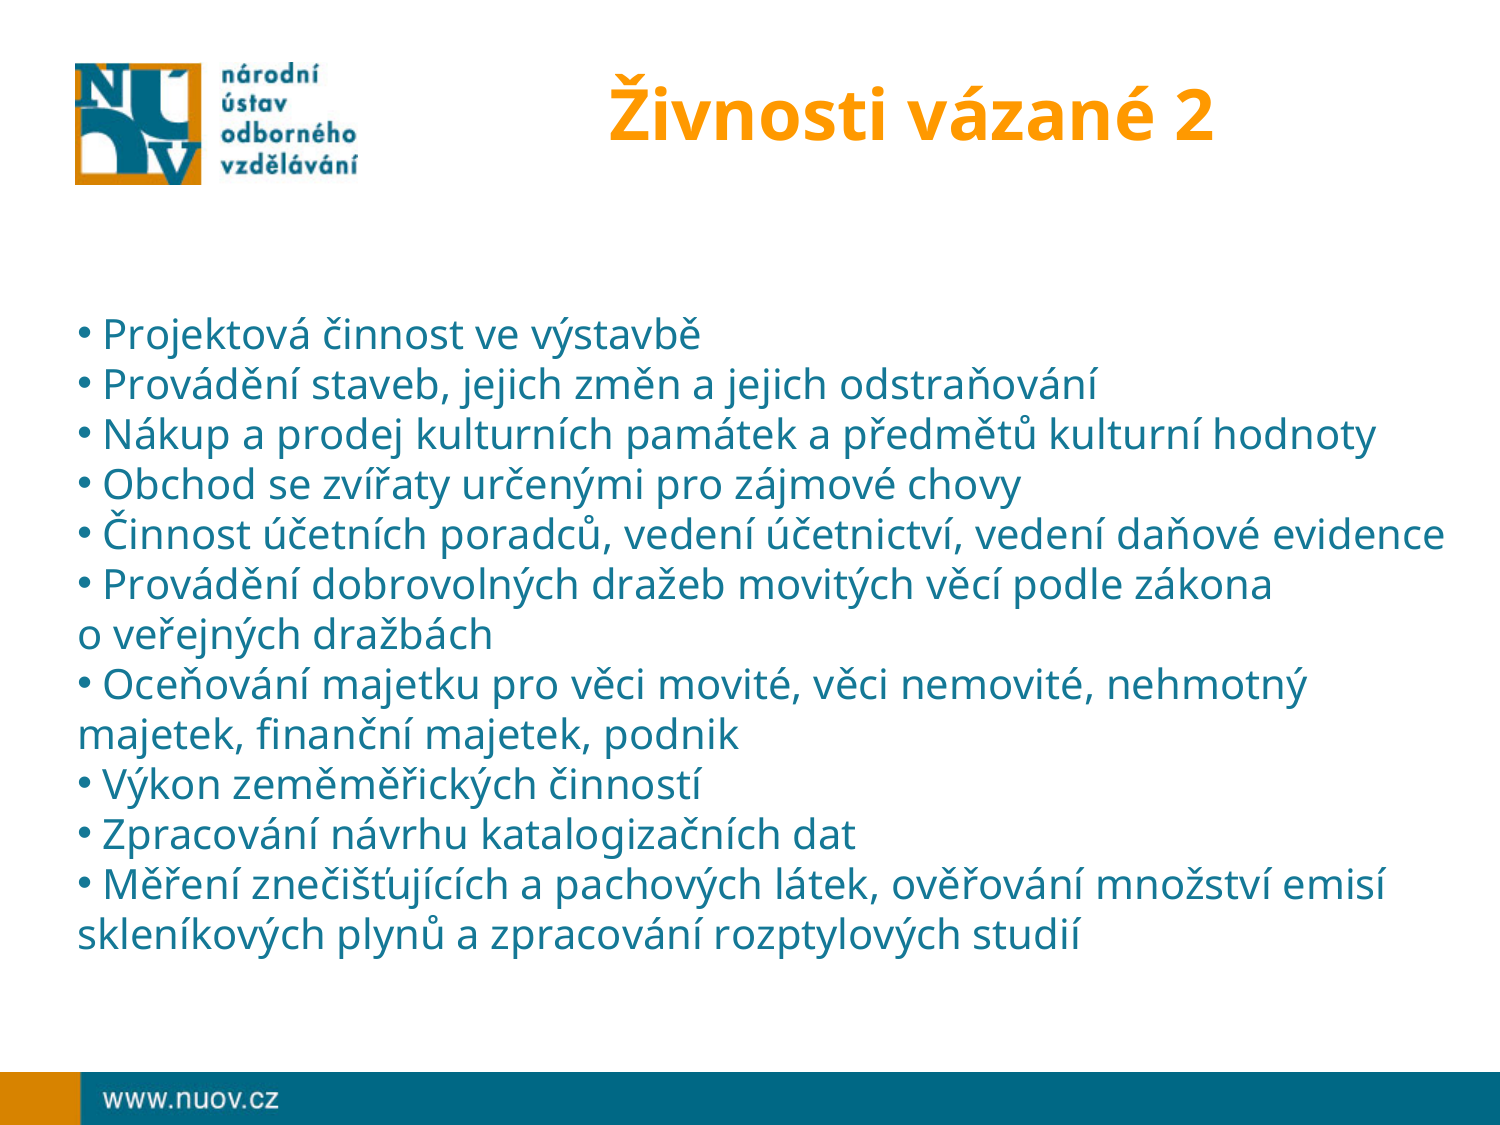

# Živnosti vázané 2
 Projektová činnost ve výstavbě
 Provádění staveb, jejich změn a jejich odstraňování
 Nákup a prodej kulturních památek a předmětů kulturní hodnoty
 Obchod se zvířaty určenými pro zájmové chovy
 Činnost účetních poradců, vedení účetnictví, vedení daňové evidence
 Provádění dobrovolných dražeb movitých věcí podle zákona
o veřejných dražbách
 Oceňování majetku pro věci movité, věci nemovité, nehmotný majetek, finanční majetek, podnik
 Výkon zeměměřických činností
 Zpracování návrhu katalogizačních dat
 Měření znečišťujících a pachových látek, ověřování množství emisí skleníkových plynů a zpracování rozptylových studií